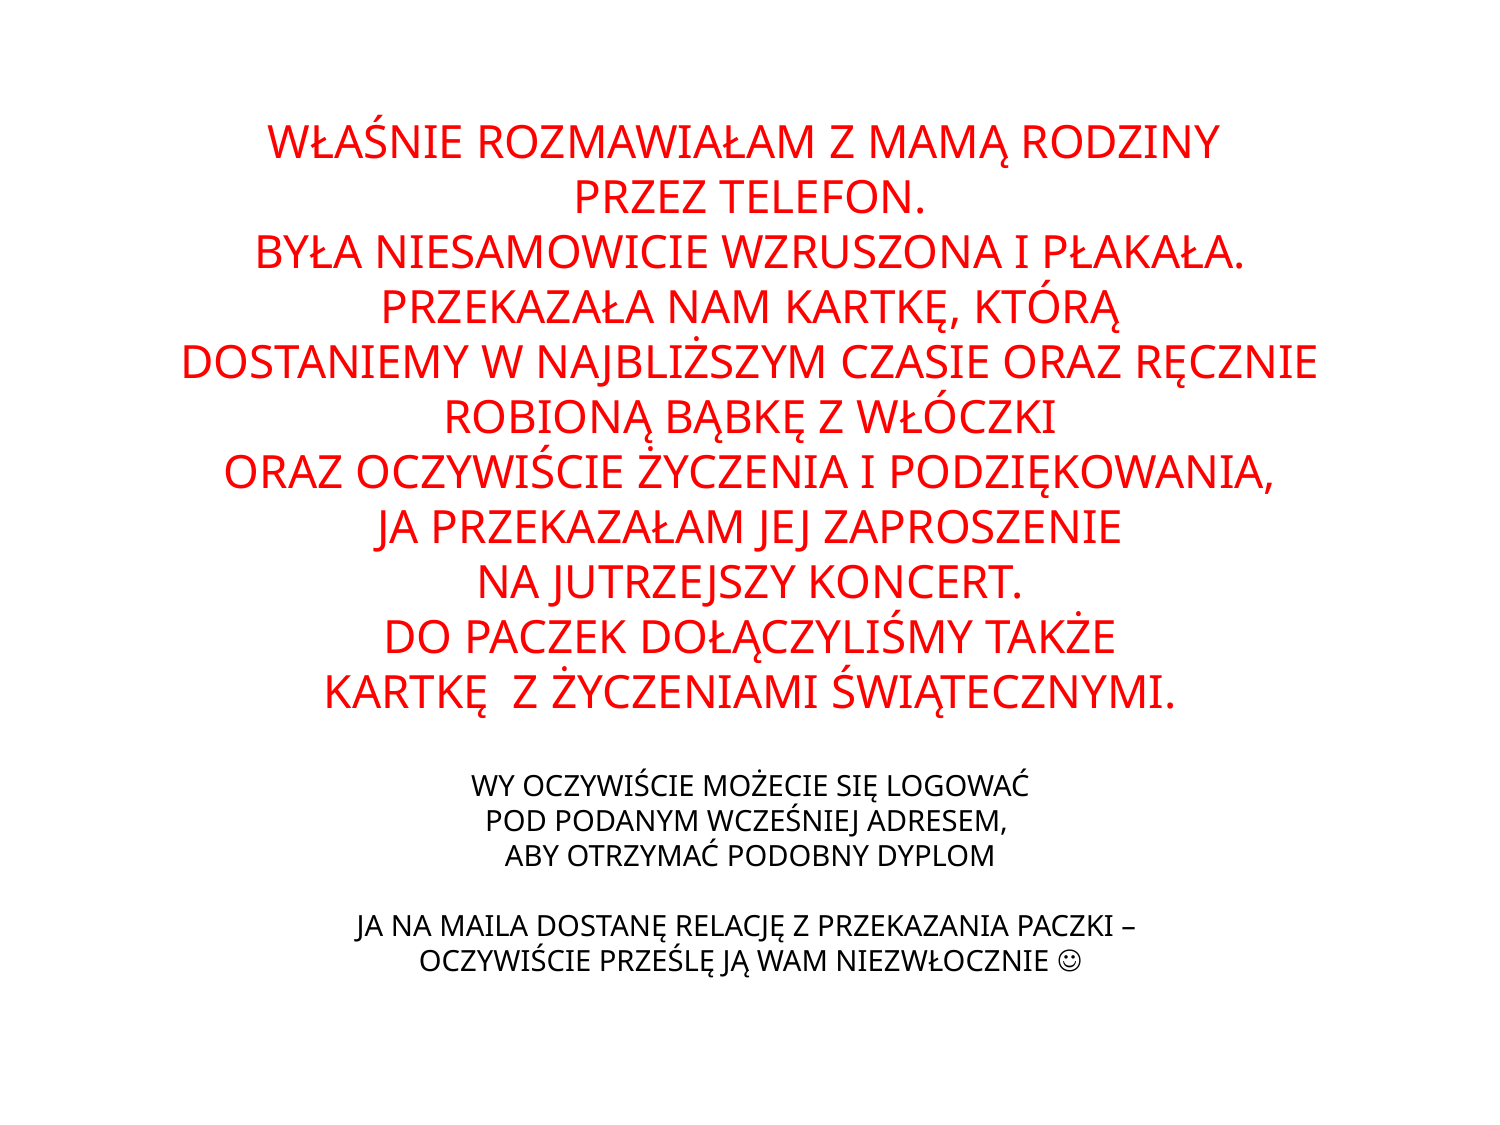

WŁAŚNIE ROZMAWIAŁAM Z MAMĄ RODZINY
PRZEZ TELEFON.
BYŁA NIESAMOWICIE WZRUSZONA I PŁAKAŁA.
PRZEKAZAŁA NAM KARTKĘ, KTÓRĄ
DOSTANIEMY W NAJBLIŻSZYM CZASIE ORAZ RĘCZNIE
ROBIONĄ BĄBKĘ Z WŁÓCZKI
ORAZ OCZYWIŚCIE ŻYCZENIA I PODZIĘKOWANIA,
JA PRZEKAZAŁAM JEJ ZAPROSZENIE
NA JUTRZEJSZY KONCERT.
DO PACZEK DOŁĄCZYLIŚMY TAKŻE
KARTKĘ Z ŻYCZENIAMI ŚWIĄTECZNYMI.
WY OCZYWIŚCIE MOŻECIE SIĘ LOGOWAĆ
POD PODANYM WCZEŚNIEJ ADRESEM,
ABY OTRZYMAĆ PODOBNY DYPLOM
JA NA MAILA DOSTANĘ RELACJĘ Z PRZEKAZANIA PACZKI –
OCZYWIŚCIE PRZEŚLĘ JĄ WAM NIEZWŁOCZNIE 